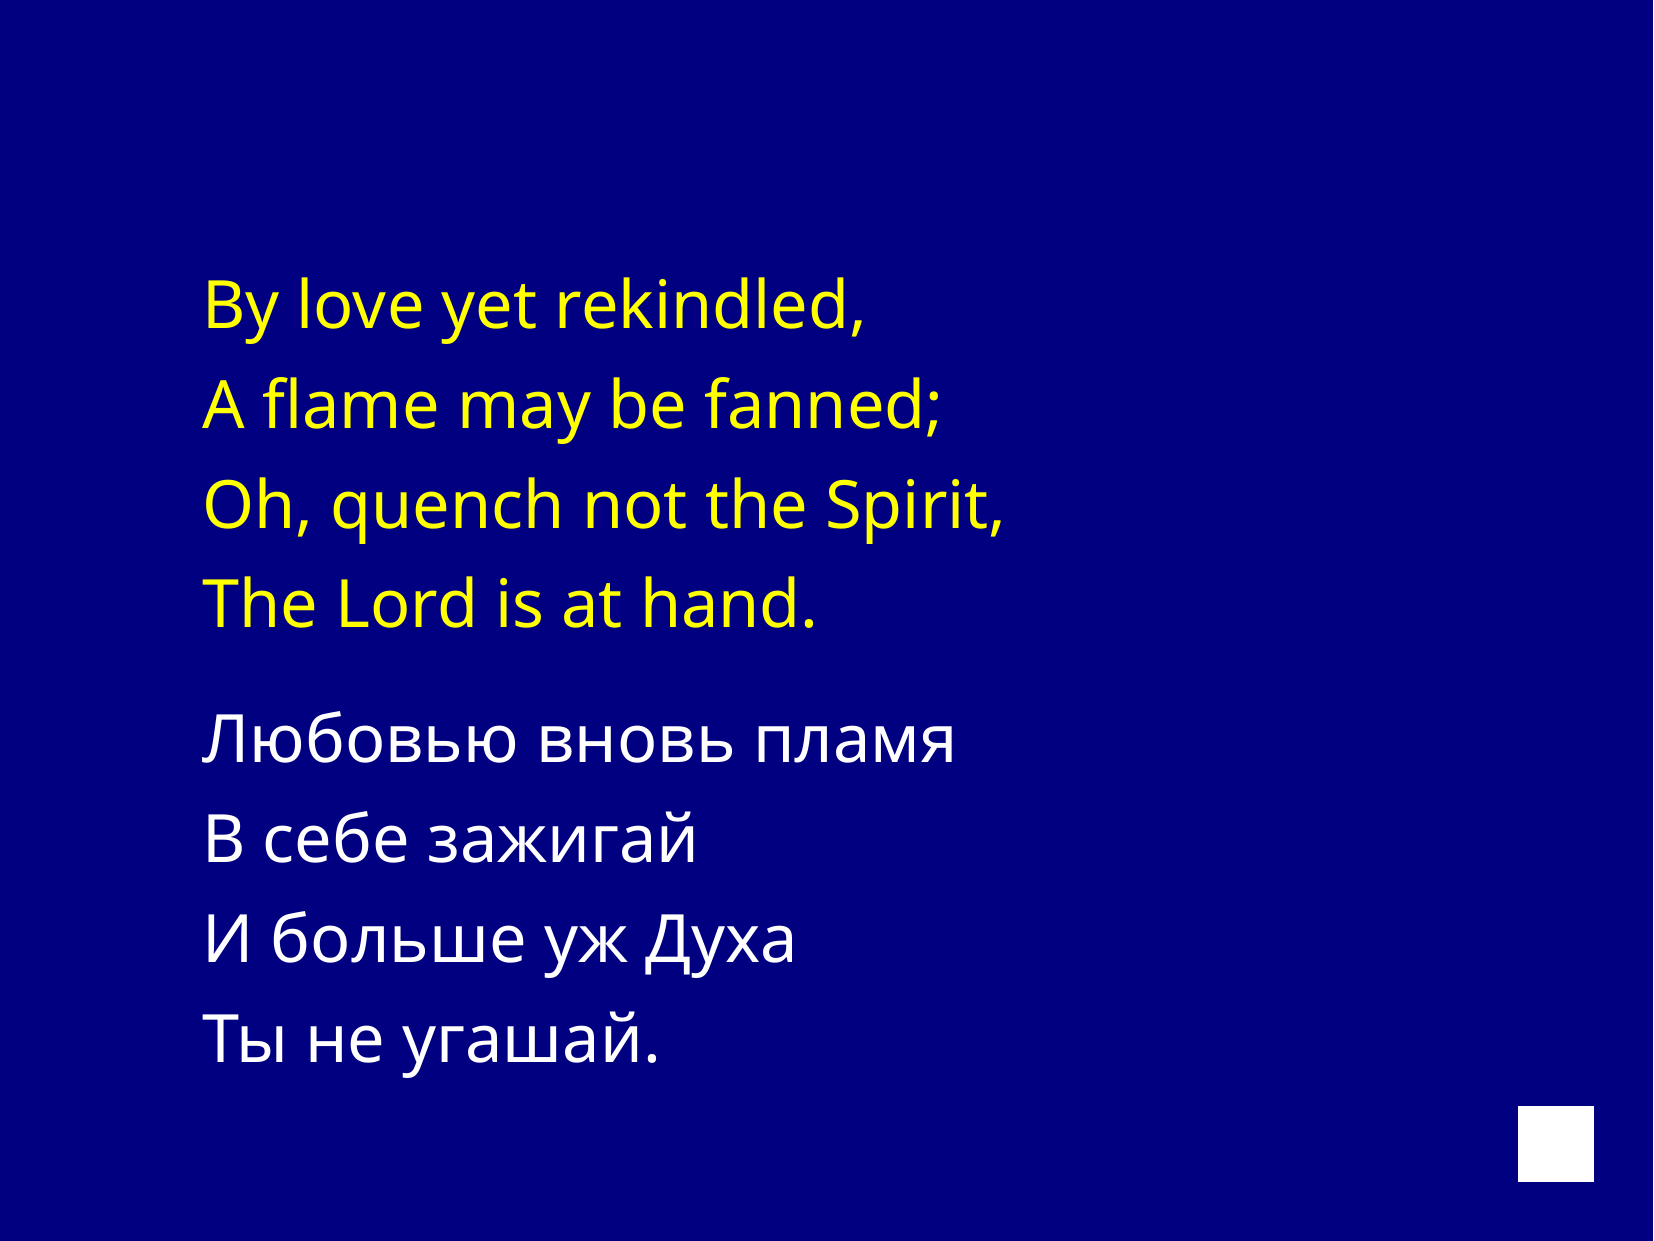

By love yet rekindled,
	A flame may be fanned;
	Oh, quench not the Spirit,
	The Lord is at hand.
	Любовью вновь пламя
	В себе зажигай
	И больше уж Духа
	Ты не угашай.